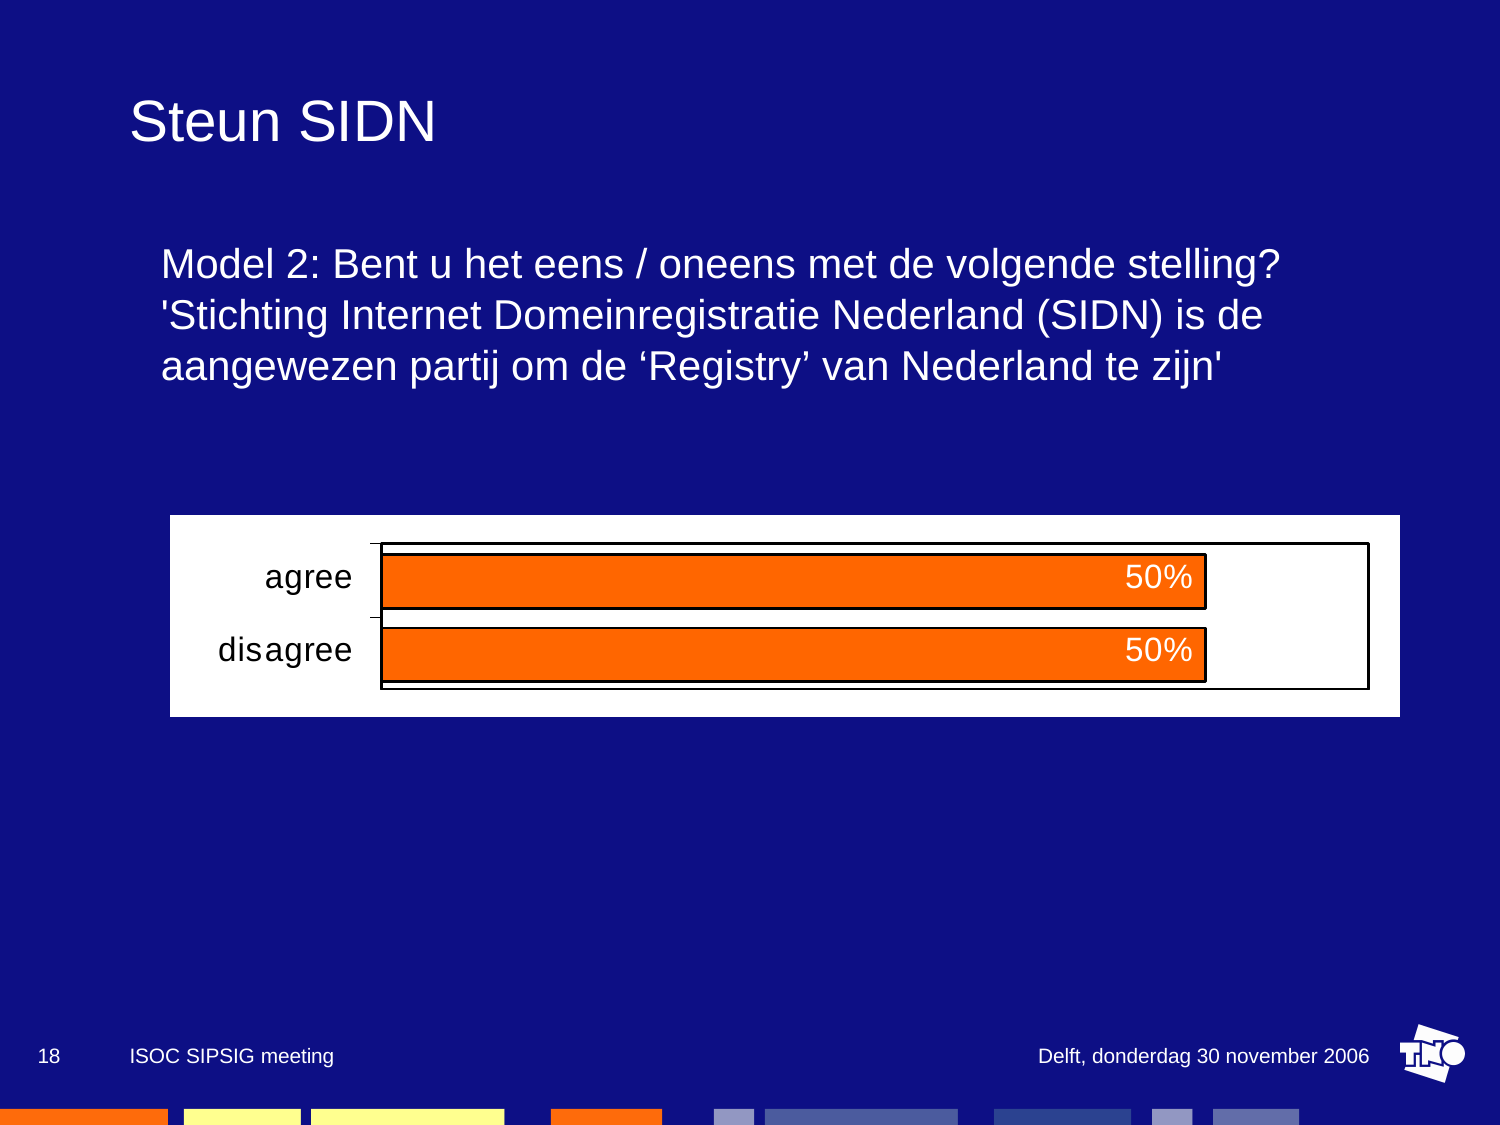

# Steun SIDN
	Model 2: Bent u het eens / oneens met de volgende stelling?
	'Stichting Internet Domeinregistratie Nederland (SIDN) is de aangewezen partij om de ‘Registry’ van Nederland te zijn'
18
ISOC SIPSIG meeting
Delft, donderdag 30 november 2006